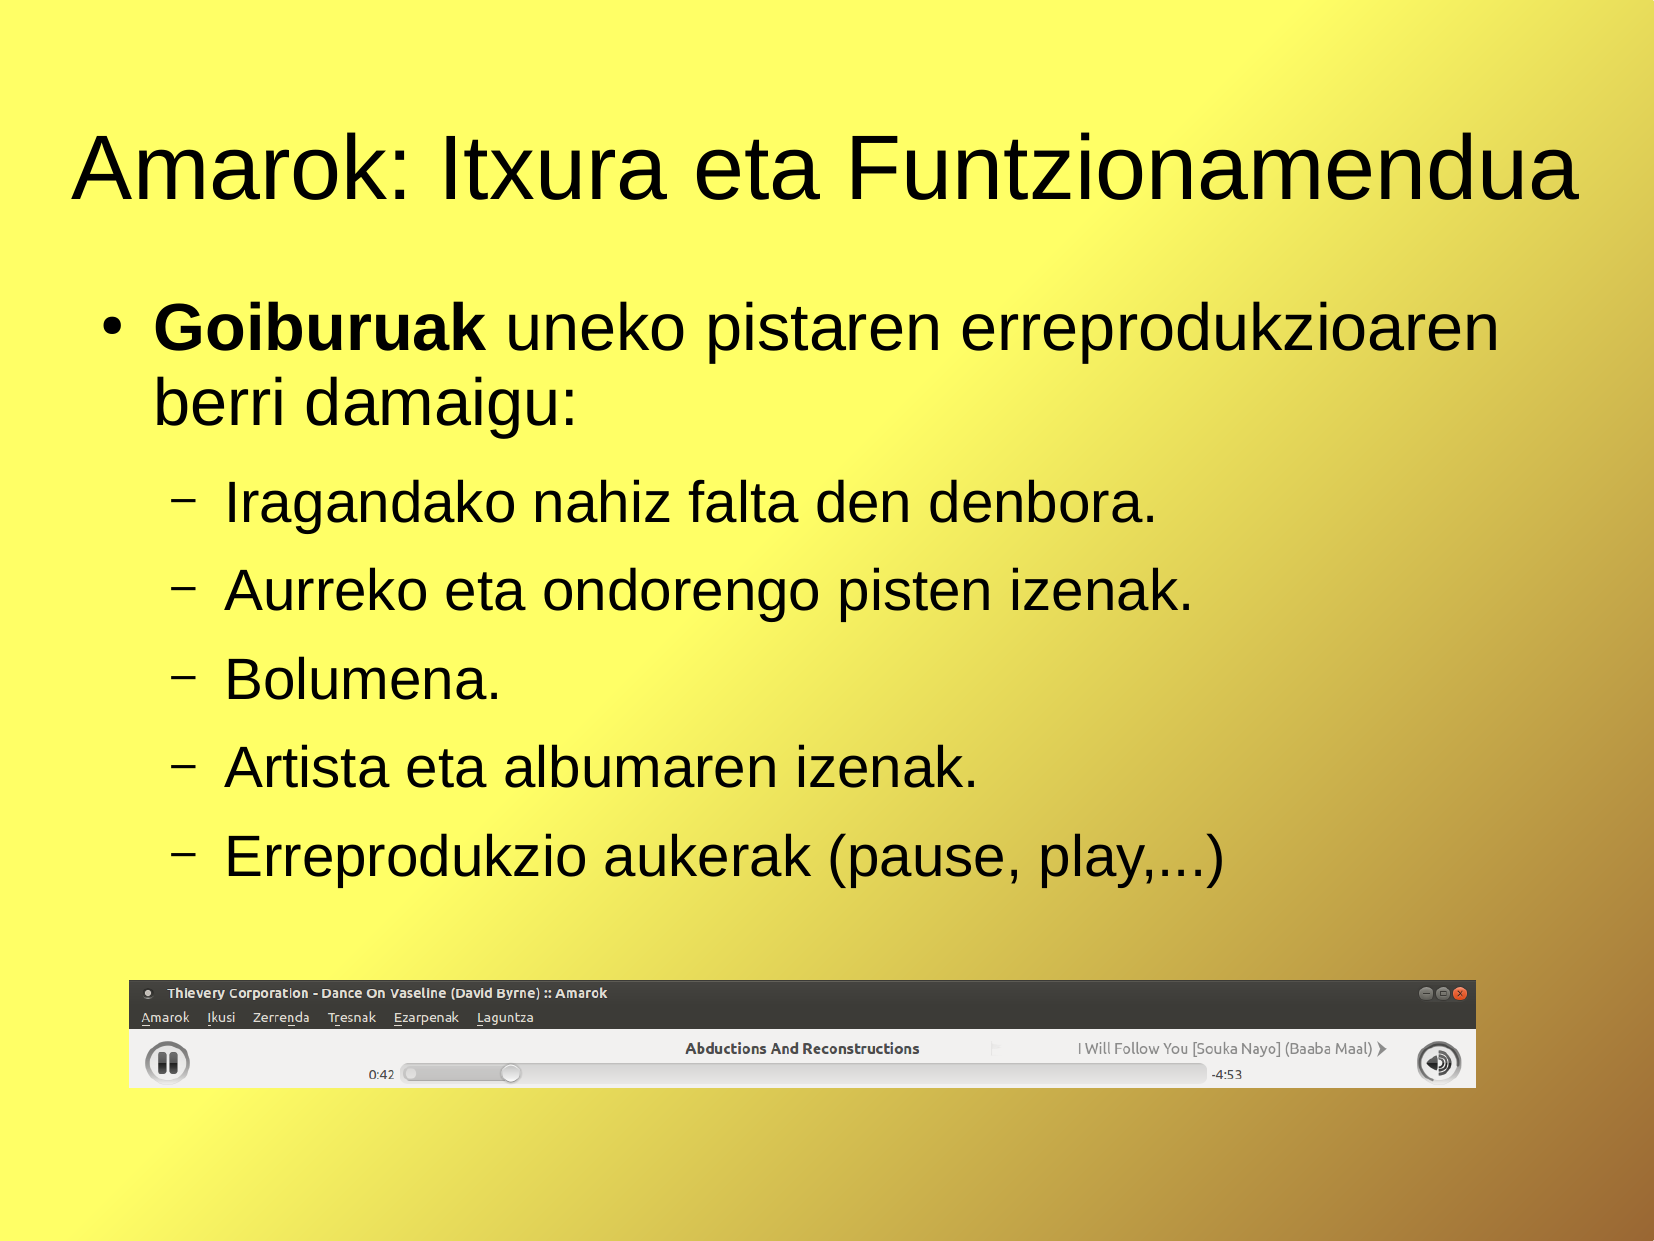

# Amarok: Itxura eta Funtzionamendua
Goiburuak uneko pistaren erreprodukzioaren berri damaigu:
Iragandako nahiz falta den denbora.
Aurreko eta ondorengo pisten izenak.
Bolumena.
Artista eta albumaren izenak.
Erreprodukzio aukerak (pause, play,...)